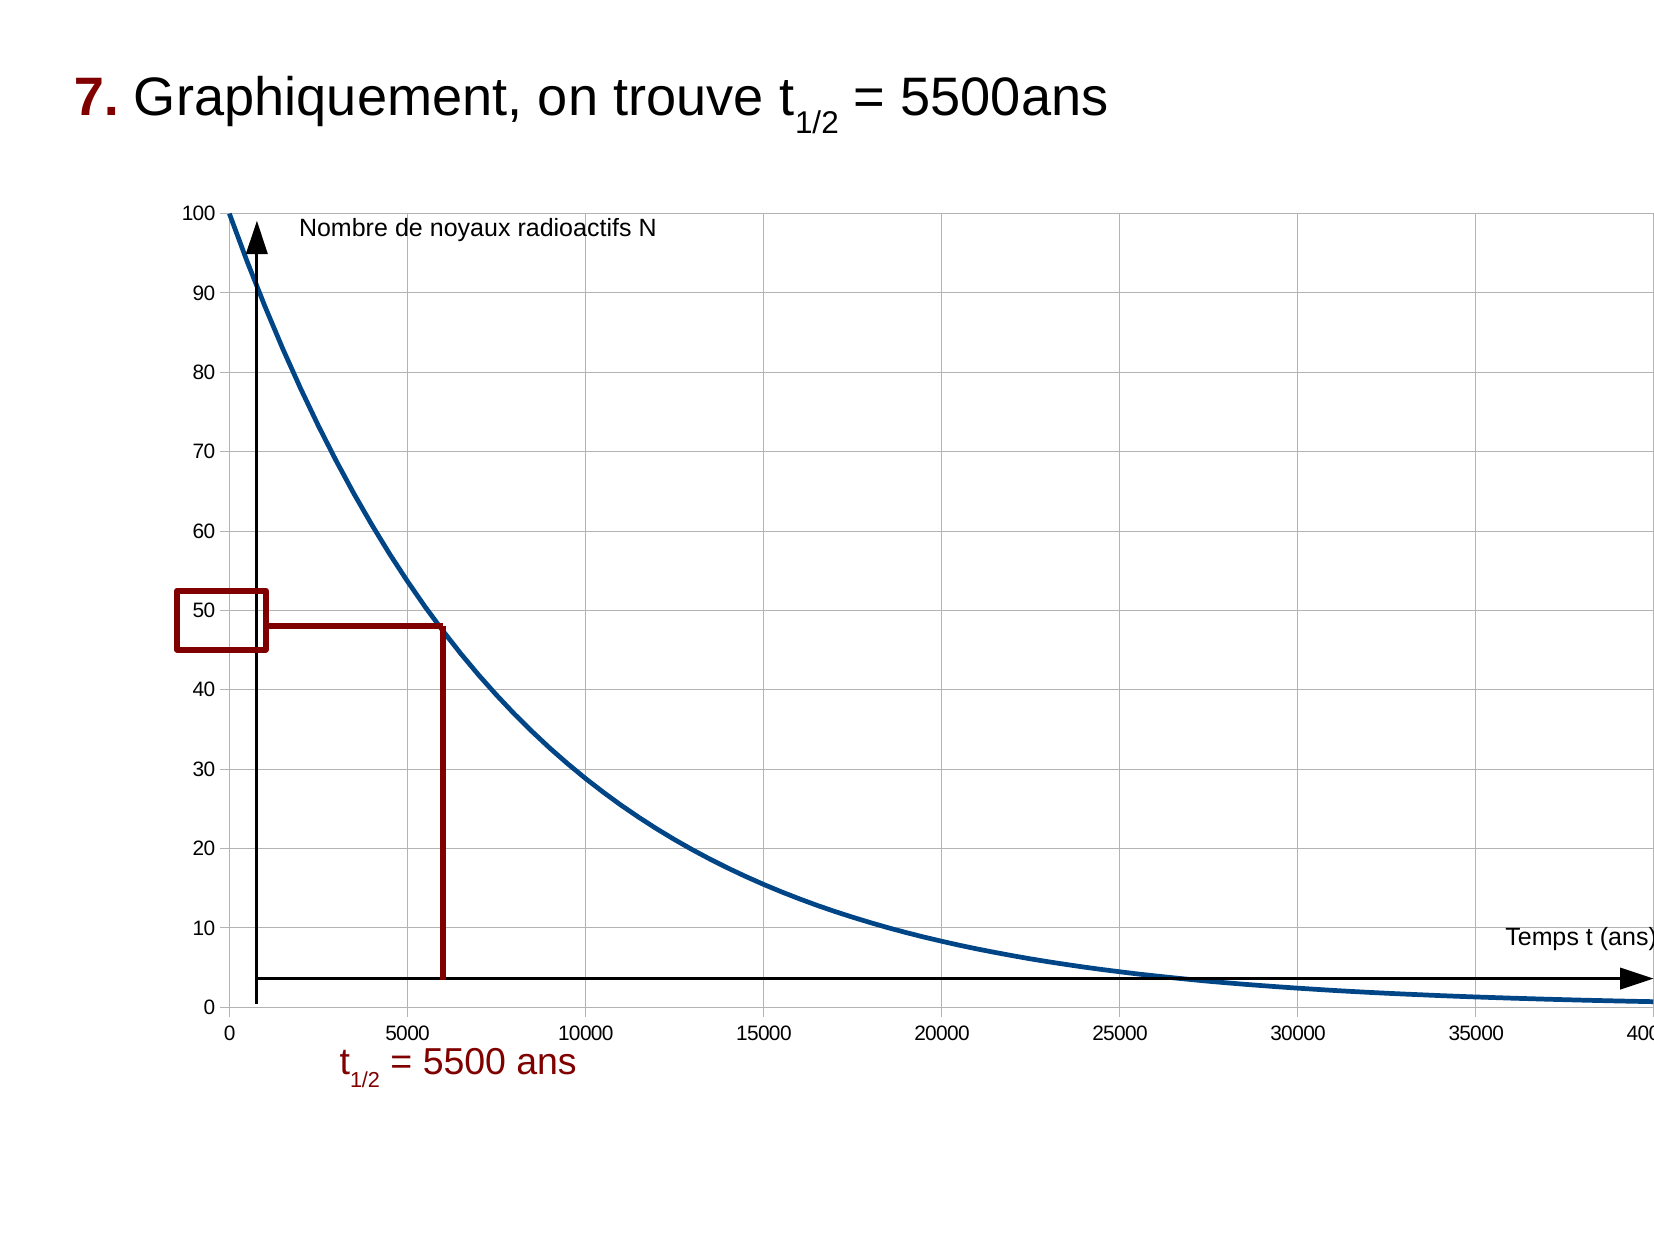

7. Graphiquement, on trouve t1/2 = 5500ans
### Chart
| Category | N |
|---|---|Nombre de noyaux radioactifs N
Temps t (ans)
t1/2 = 5500 ans